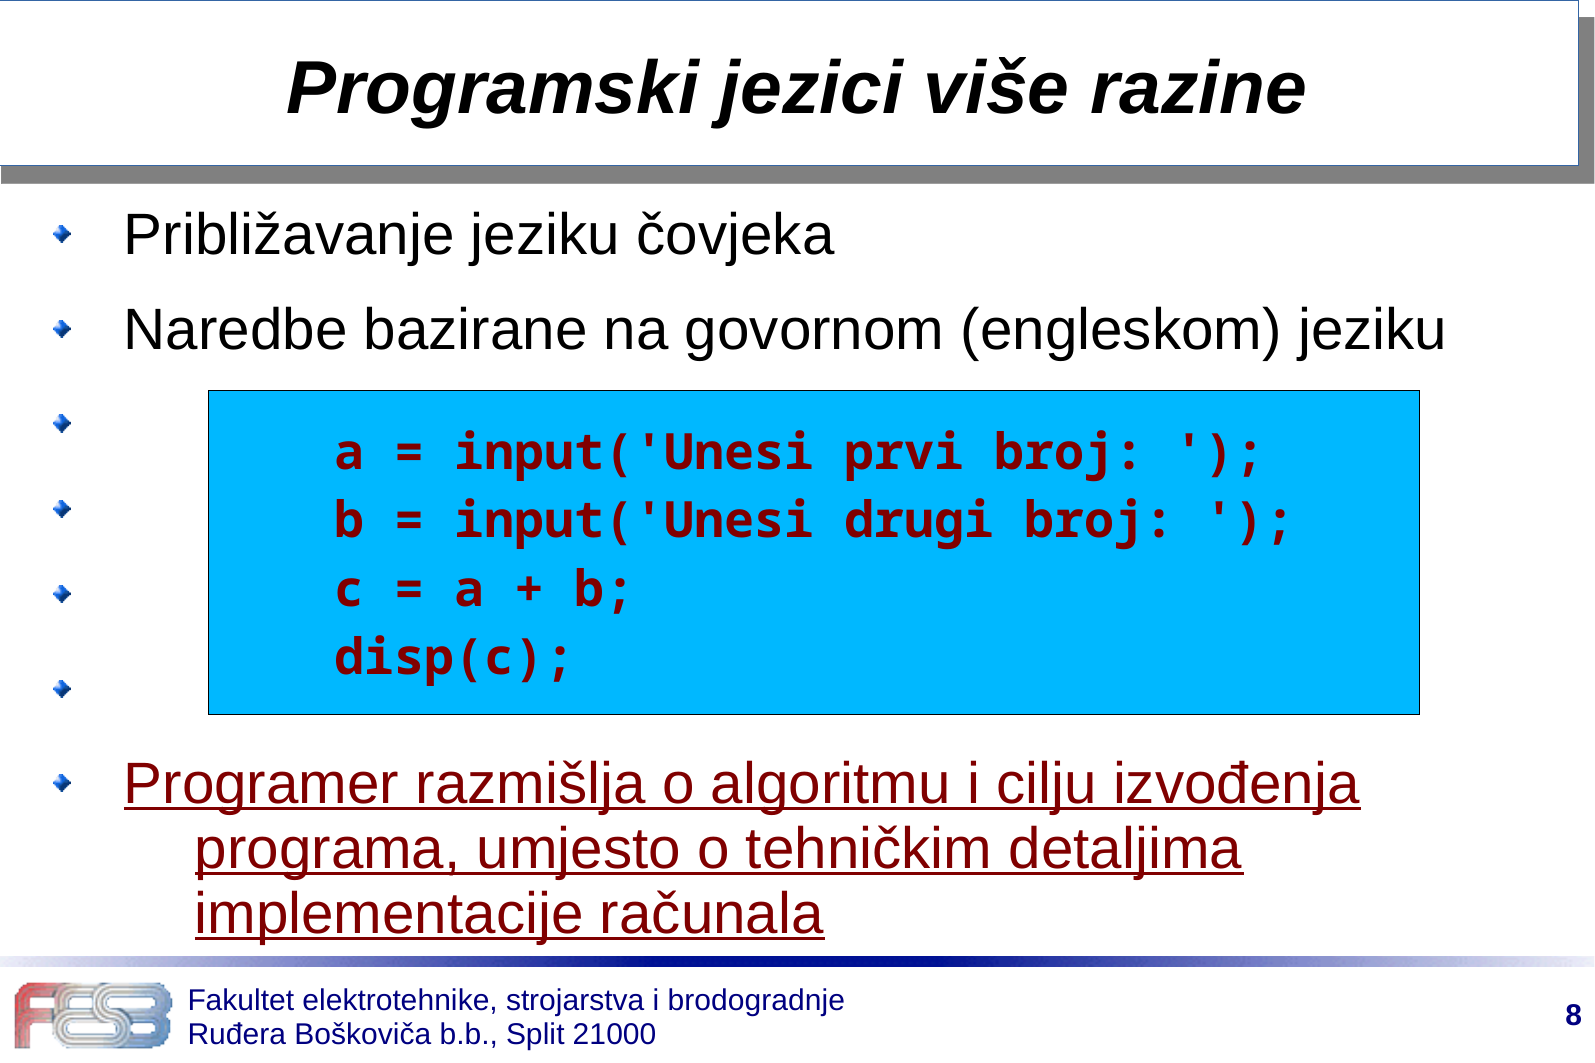

# Programski jezici više razine
Približavanje jeziku čovjeka
Naredbe bazirane na govornom (engleskom) jeziku
Programer razmišlja o algoritmu i cilju izvođenja programa, umjesto o tehničkim detaljima implementacije računala
a = input('Unesi prvi broj: ');
b = input('Unesi drugi broj: ');
c = a + b;
disp(c);